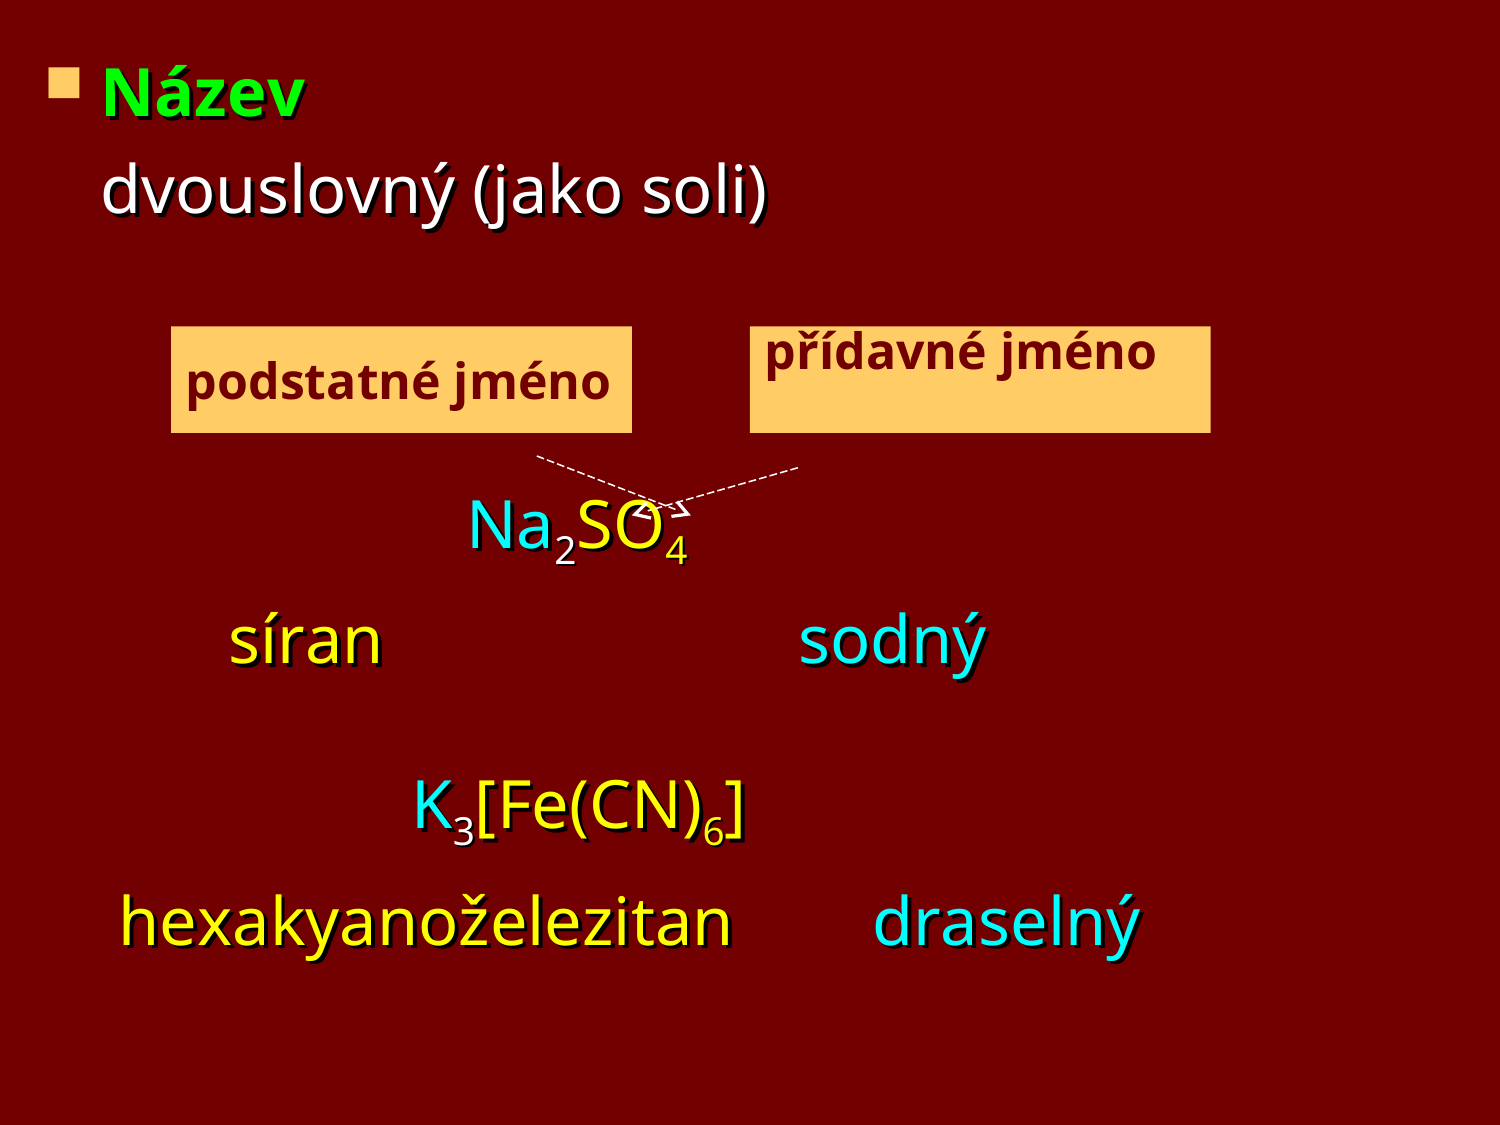

# Na2SO4 síran sodný K3[Fe(CN)6] hexakyanoželezitan draselný
Název
	dvouslovný (jako soli)
 +
podstatné jméno
přídavné jméno